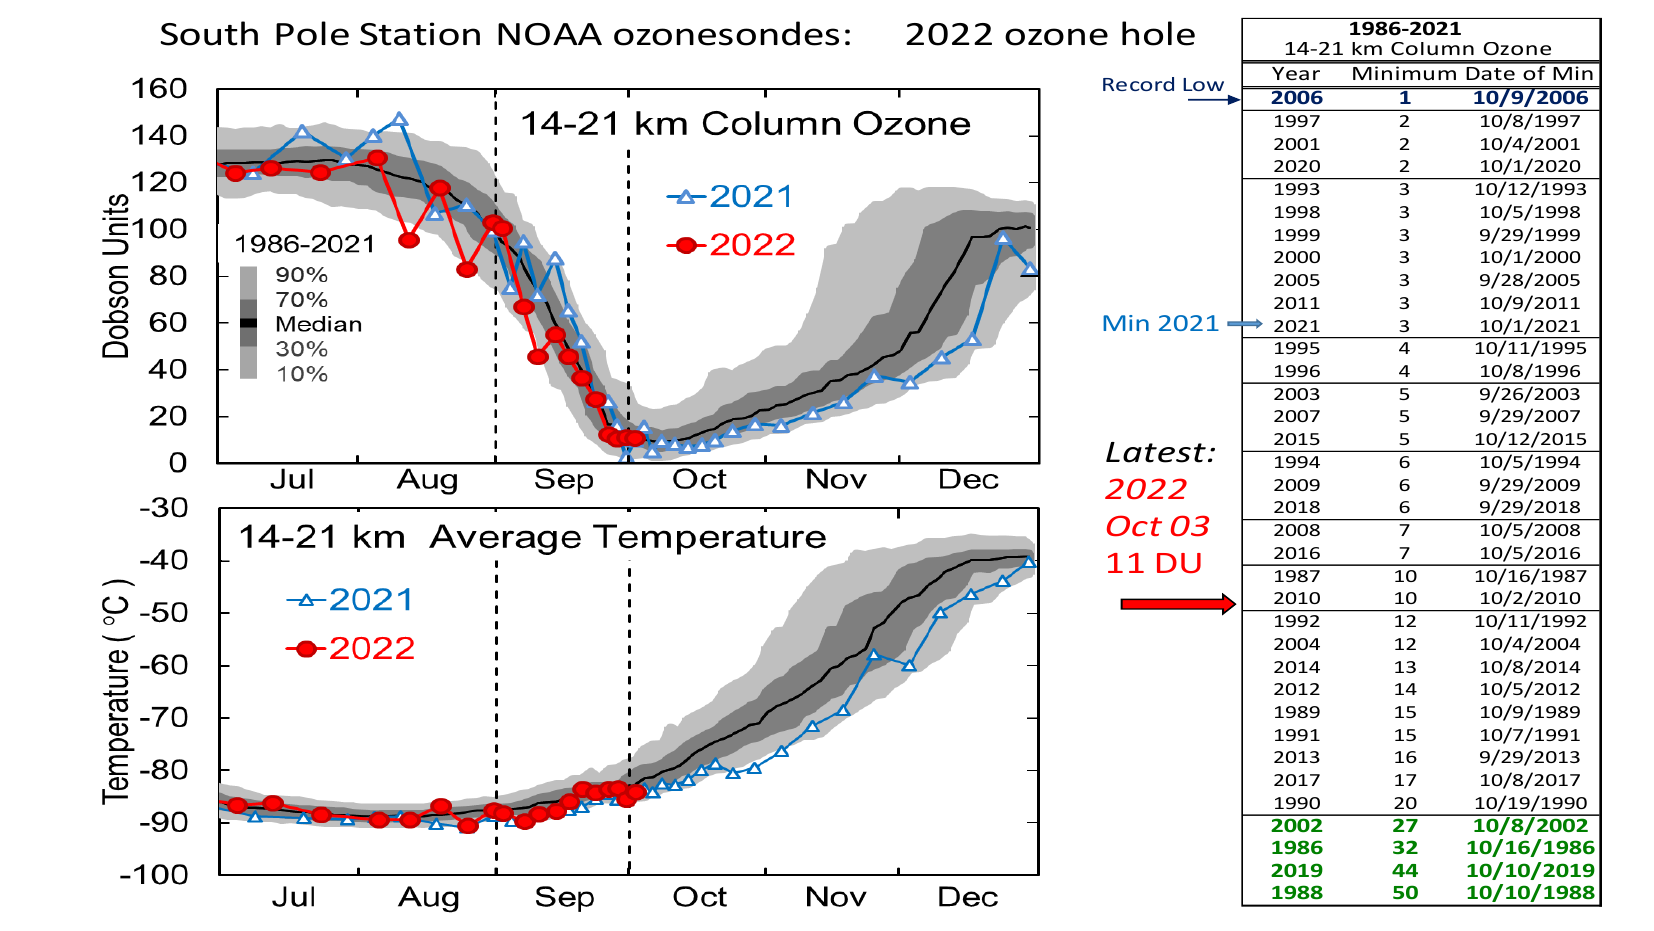

35
30
25
20
Altitude (km)
15
10
5
0
0
5
10
15
Ozone Partial Pressure (mPa)